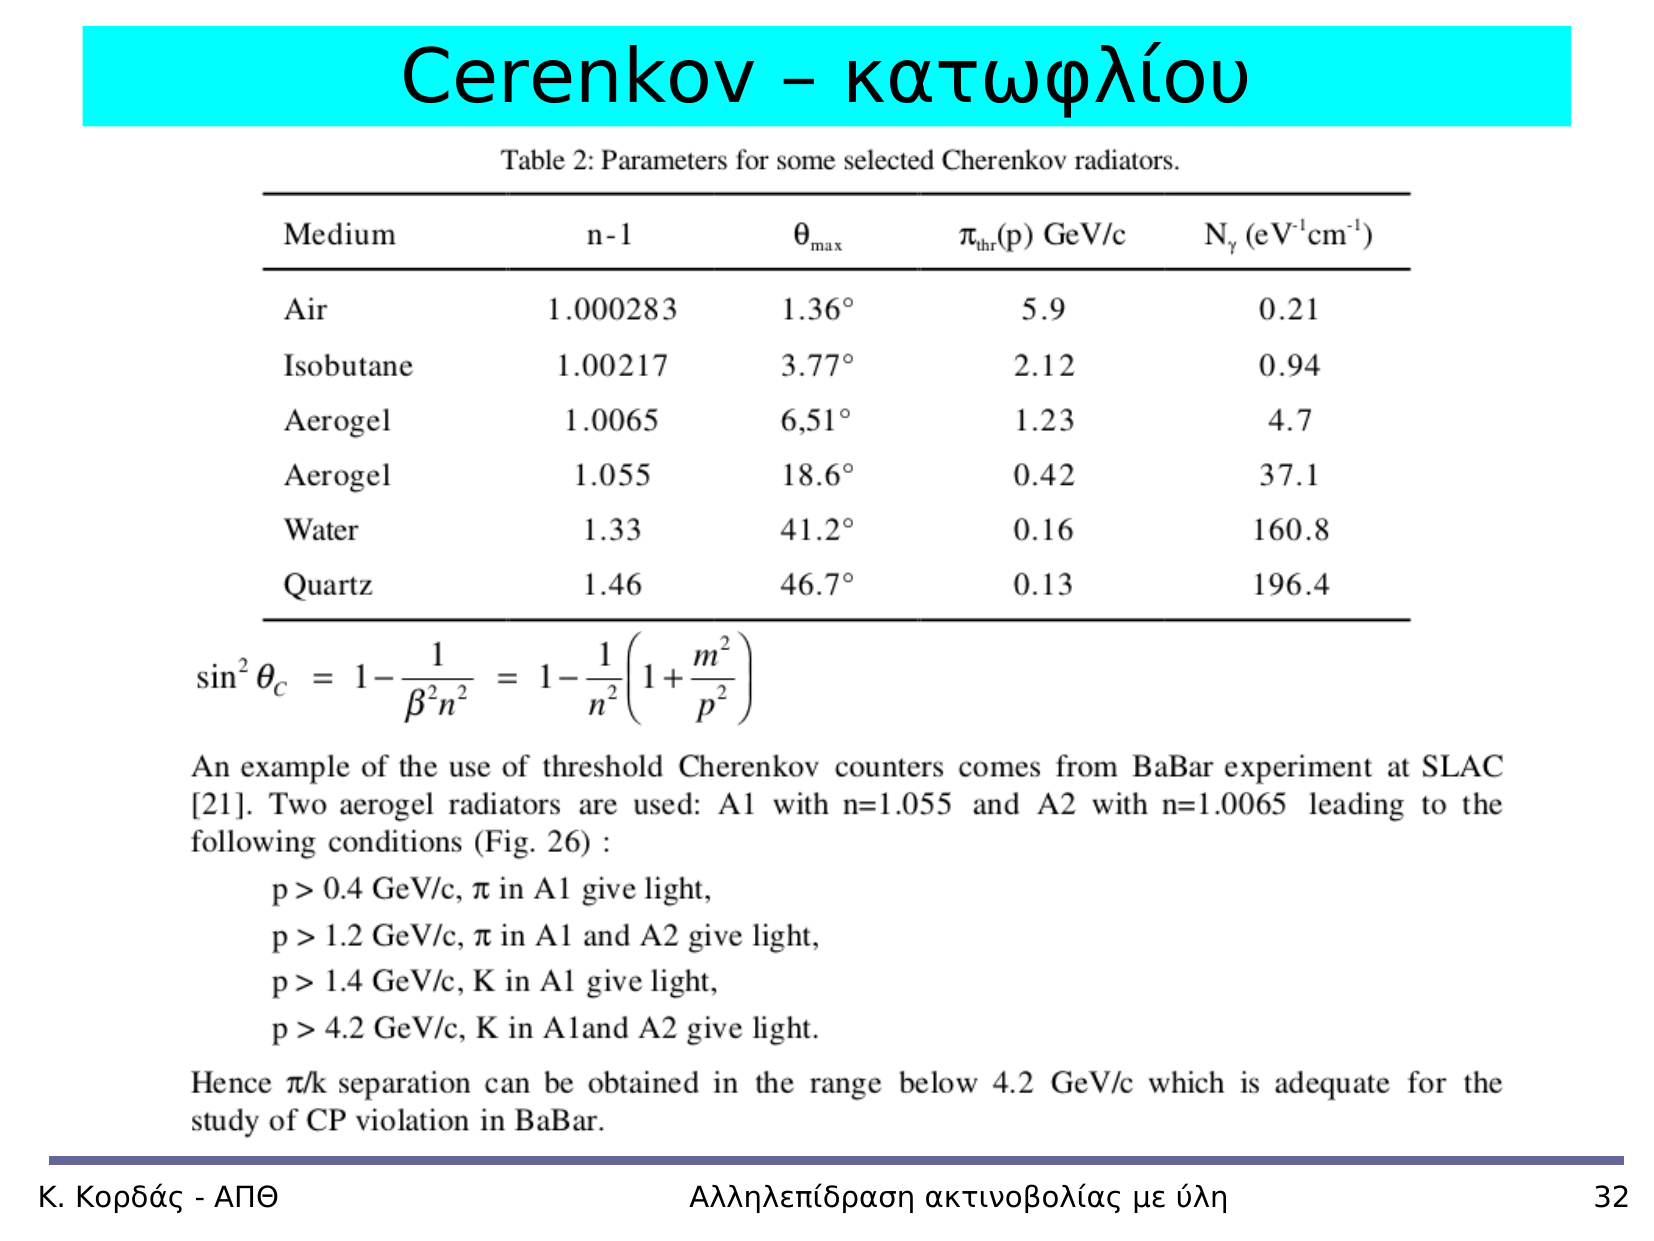

# Cerenkov – κατωφλίου
Κ. Κορδάς - ΑΠΘ
Αλληλεπίδραση ακτινοβολίας με ύλη
32